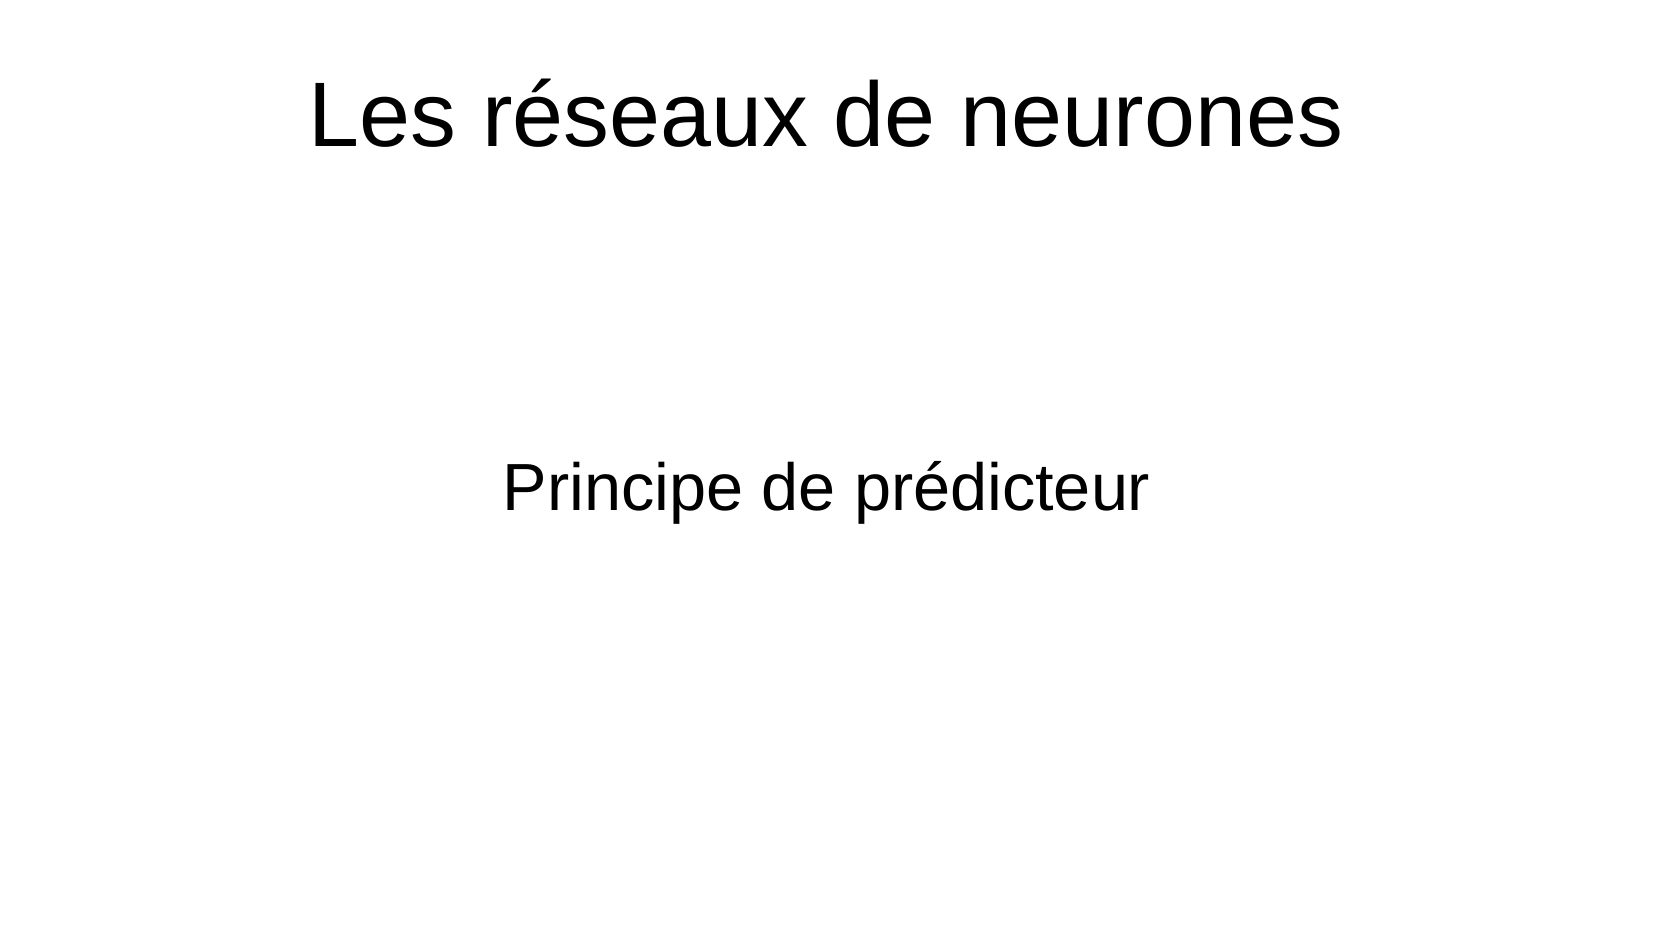

# Les réseaux de neurones
Principe de prédicteur